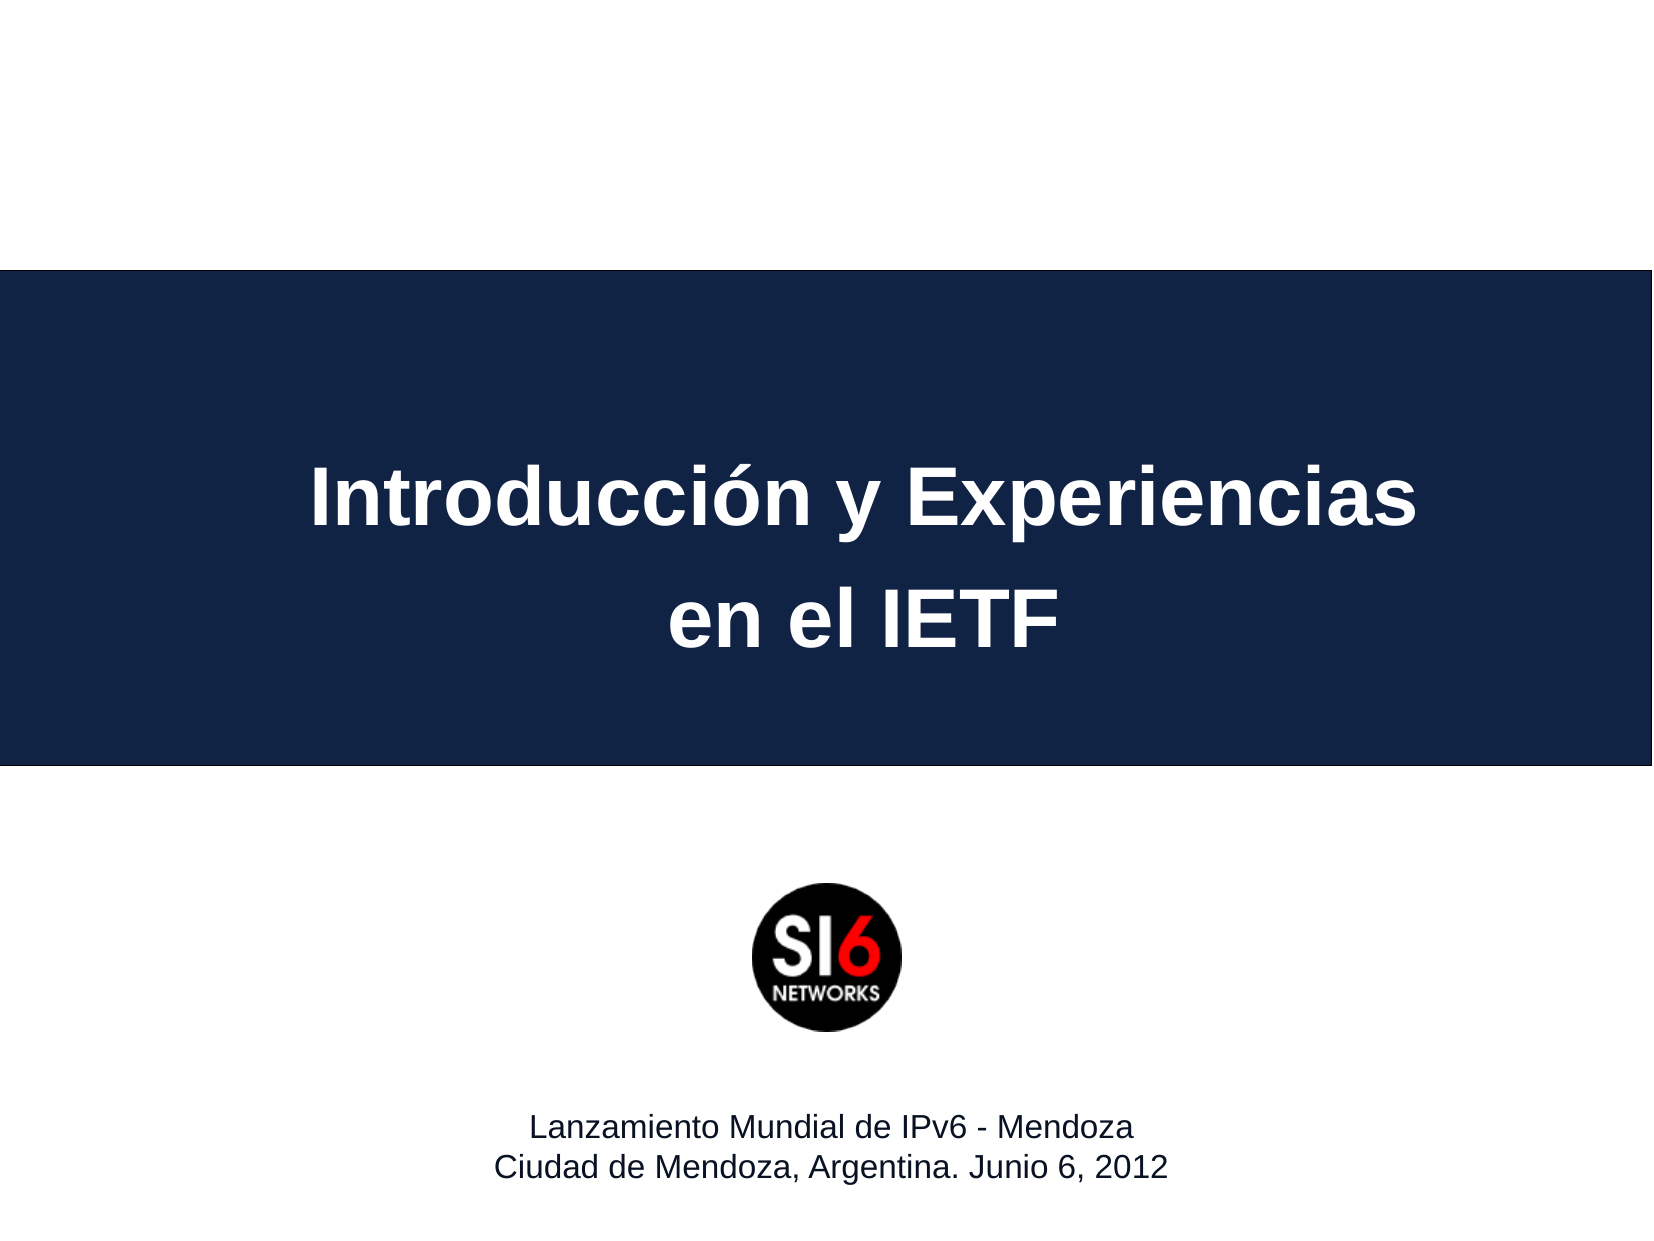

# Introducción y Experiencias
en el IETF
Lanzamiento Mundial de IPv6 - Mendoza
Ciudad de Mendoza, Argentina. Junio 6, 2012